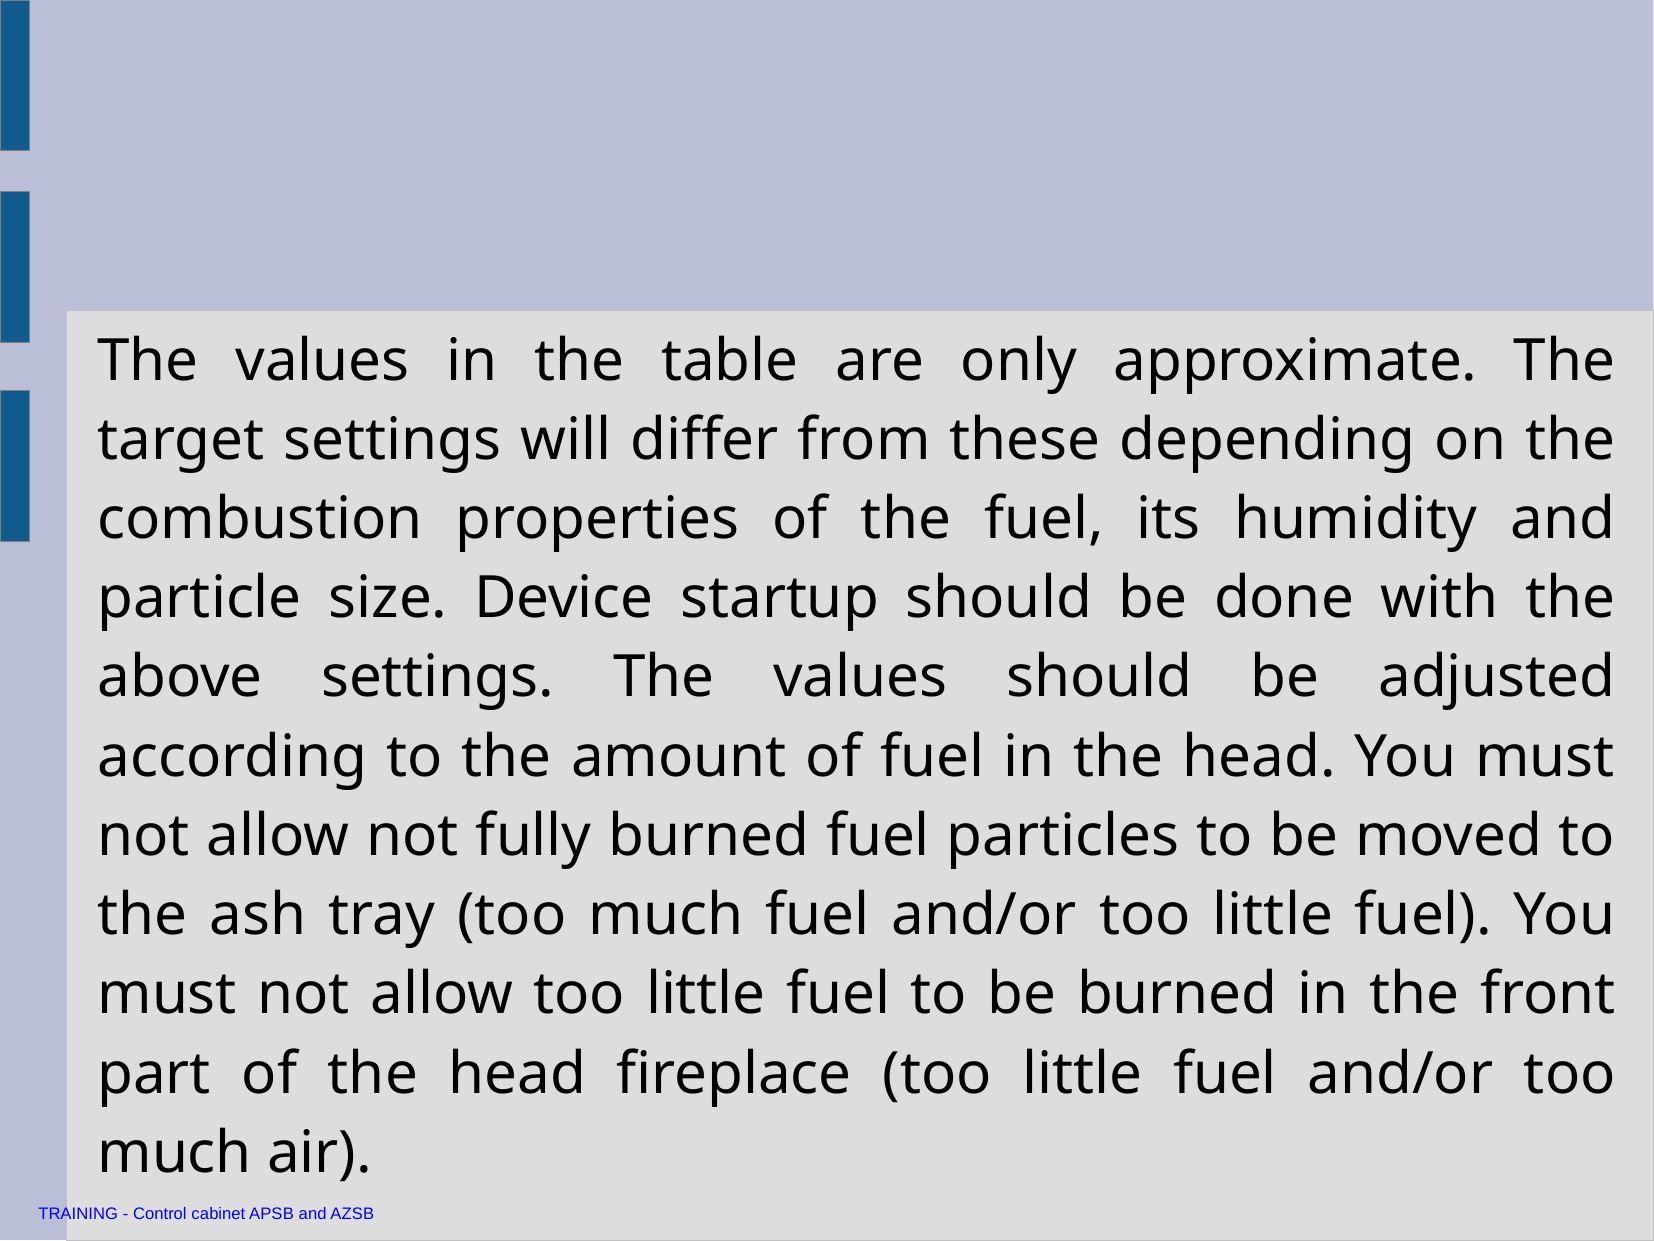

The values in the table are only approximate. The target settings will differ from these depending on the combustion properties of the fuel, its humidity and particle size. Device startup should be done with the above settings. The values should be adjusted according to the amount of fuel in the head. You must not allow not fully burned fuel particles to be moved to the ash tray (too much fuel and/or too little fuel). You must not allow too little fuel to be burned in the front part of the head fireplace (too little fuel and/or too much air).
TRAINING - Control cabinet APSB and AZSB